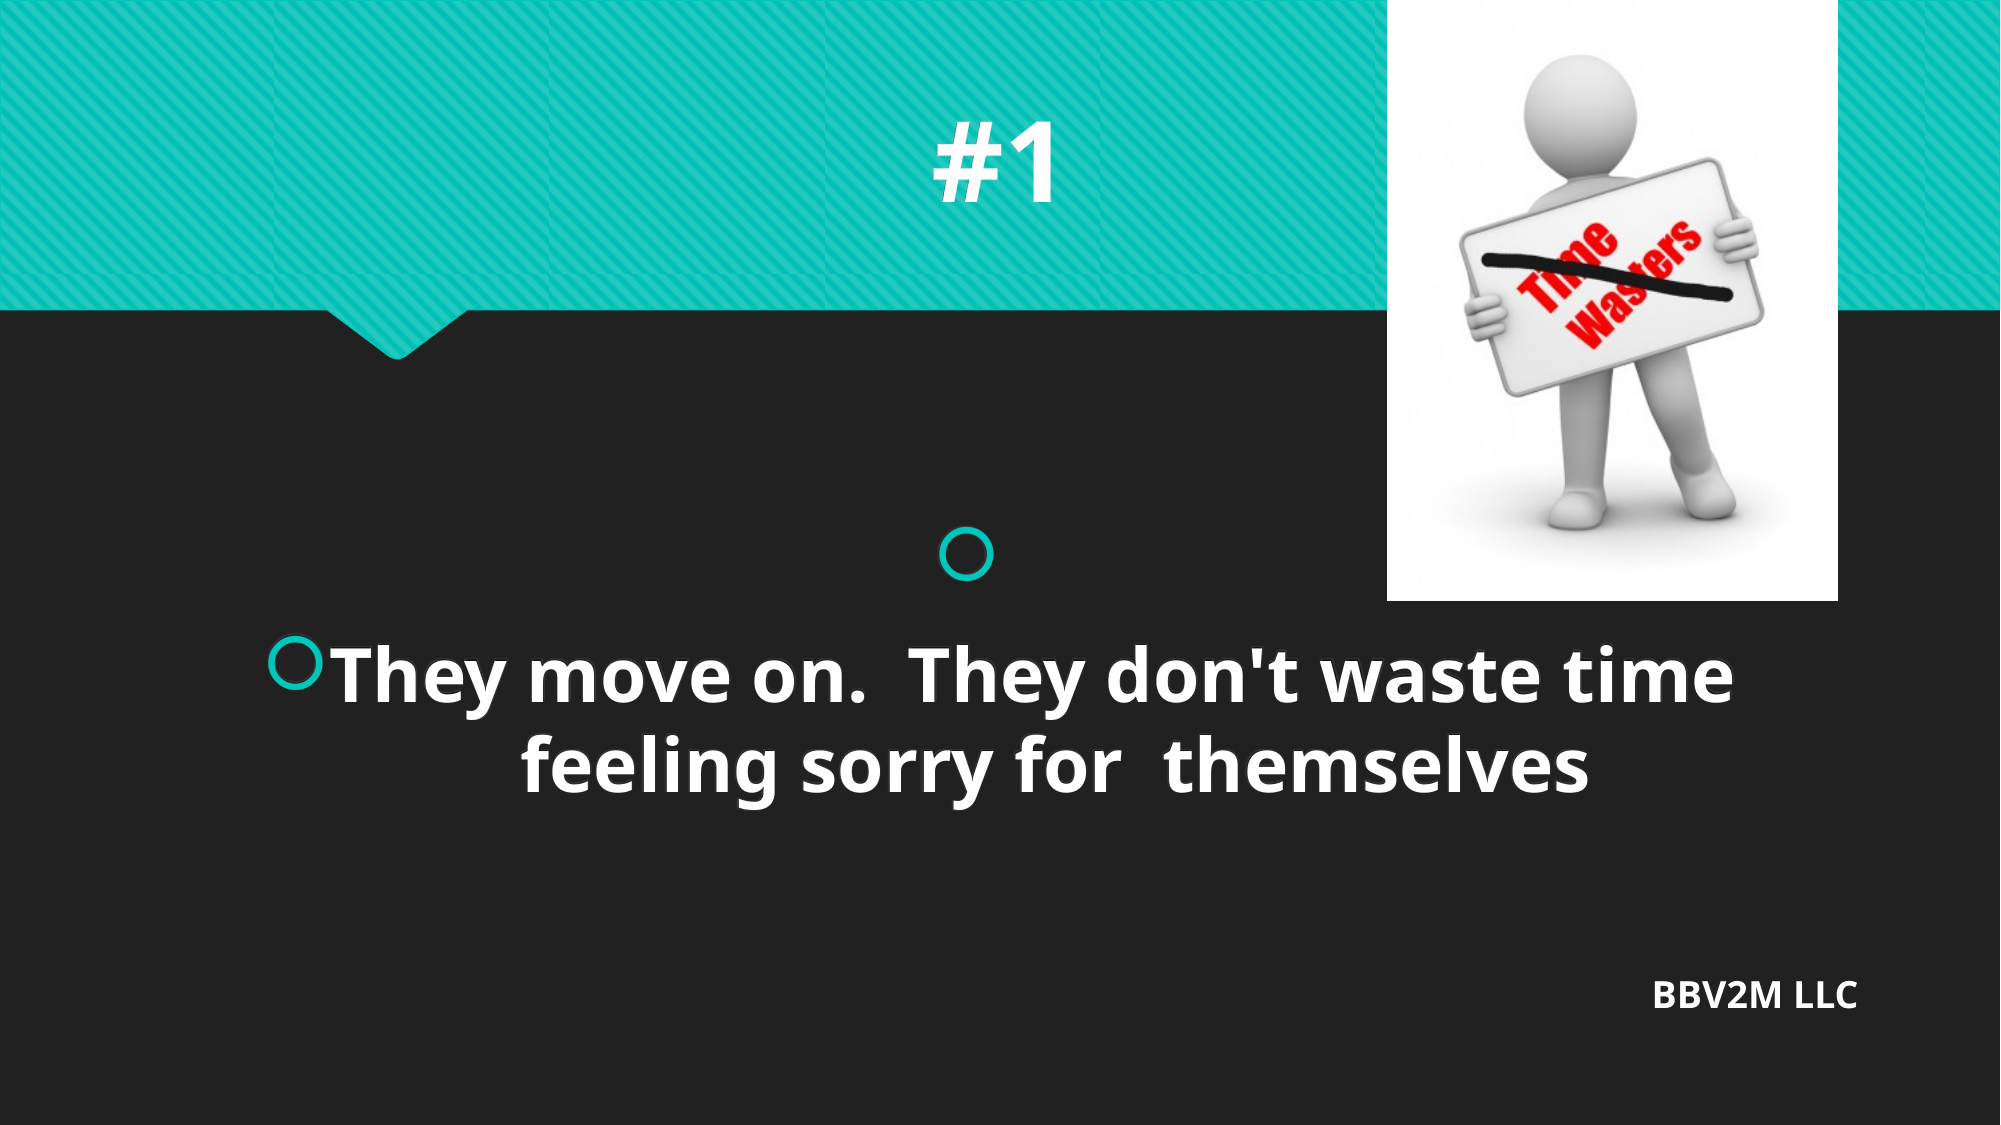

# #1
They move on.  They don't waste time feeling sorry for  themselves
BBV2M LLC